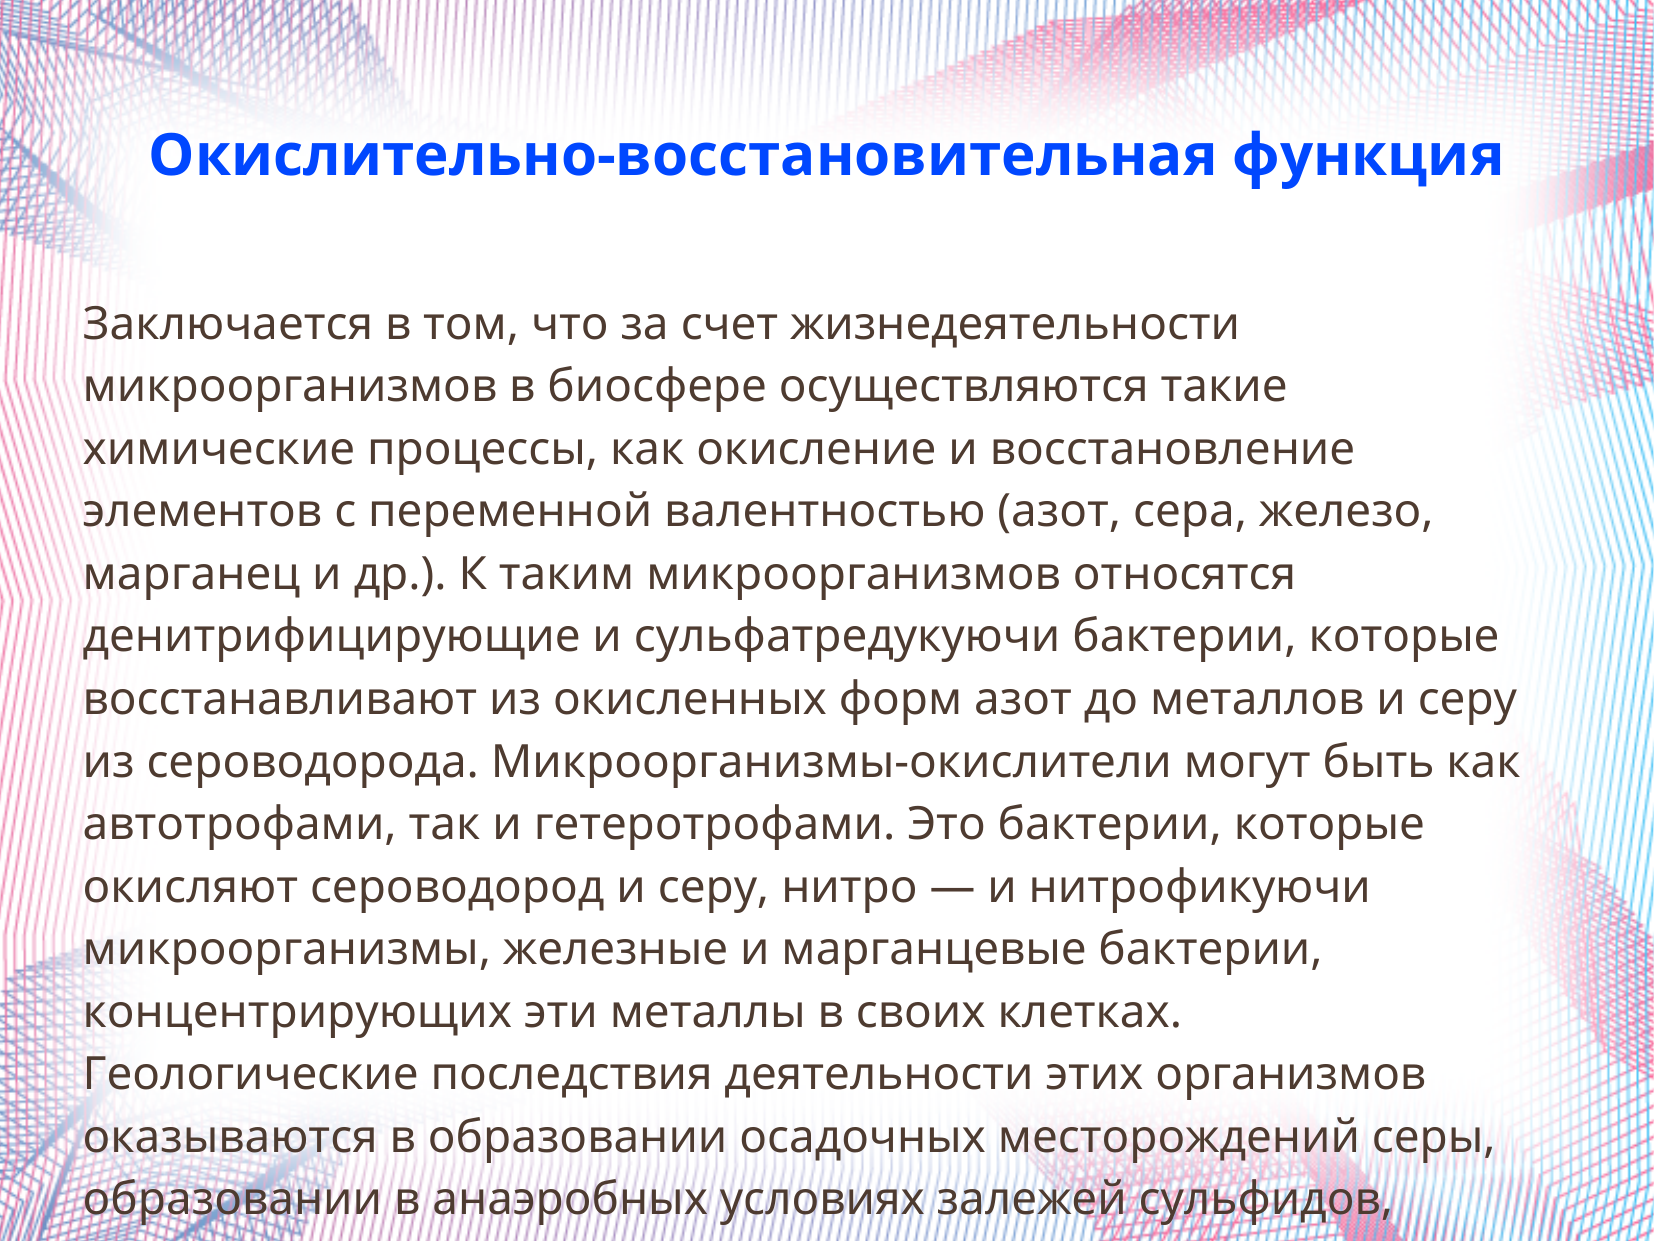

# Окислительно-восстановительная функция
Заключается в том, что за счет жизнедеятельности микроорганизмов в биосфере осуществляются такие химические процессы, как окисление и восстановление элементов с переменной валентностью (азот, сера, железо, марганец и др.). К таким микроорганизмов относятся денитрифицирующие и сульфатредукуючи бактерии, которые восстанавливают из окисленных форм азот до металлов и серу из сероводорода. Микроорганизмы-окислители могут быть как автотрофами, так и гетеротрофами. Это бактерии, которые окисляют сероводород и серу, нитро — и нитрофикуючи микроорганизмы, железные и марганцевые бактерии, концентрирующих эти металлы в своих клетках.
Геологические последствия деятельности этих организмов оказываются в образовании осадочных месторождений серы, образовании в анаэробных условиях залежей сульфидов, металлов, а в аэробных условиях — в возникновении железных и железомарганцевых руд.